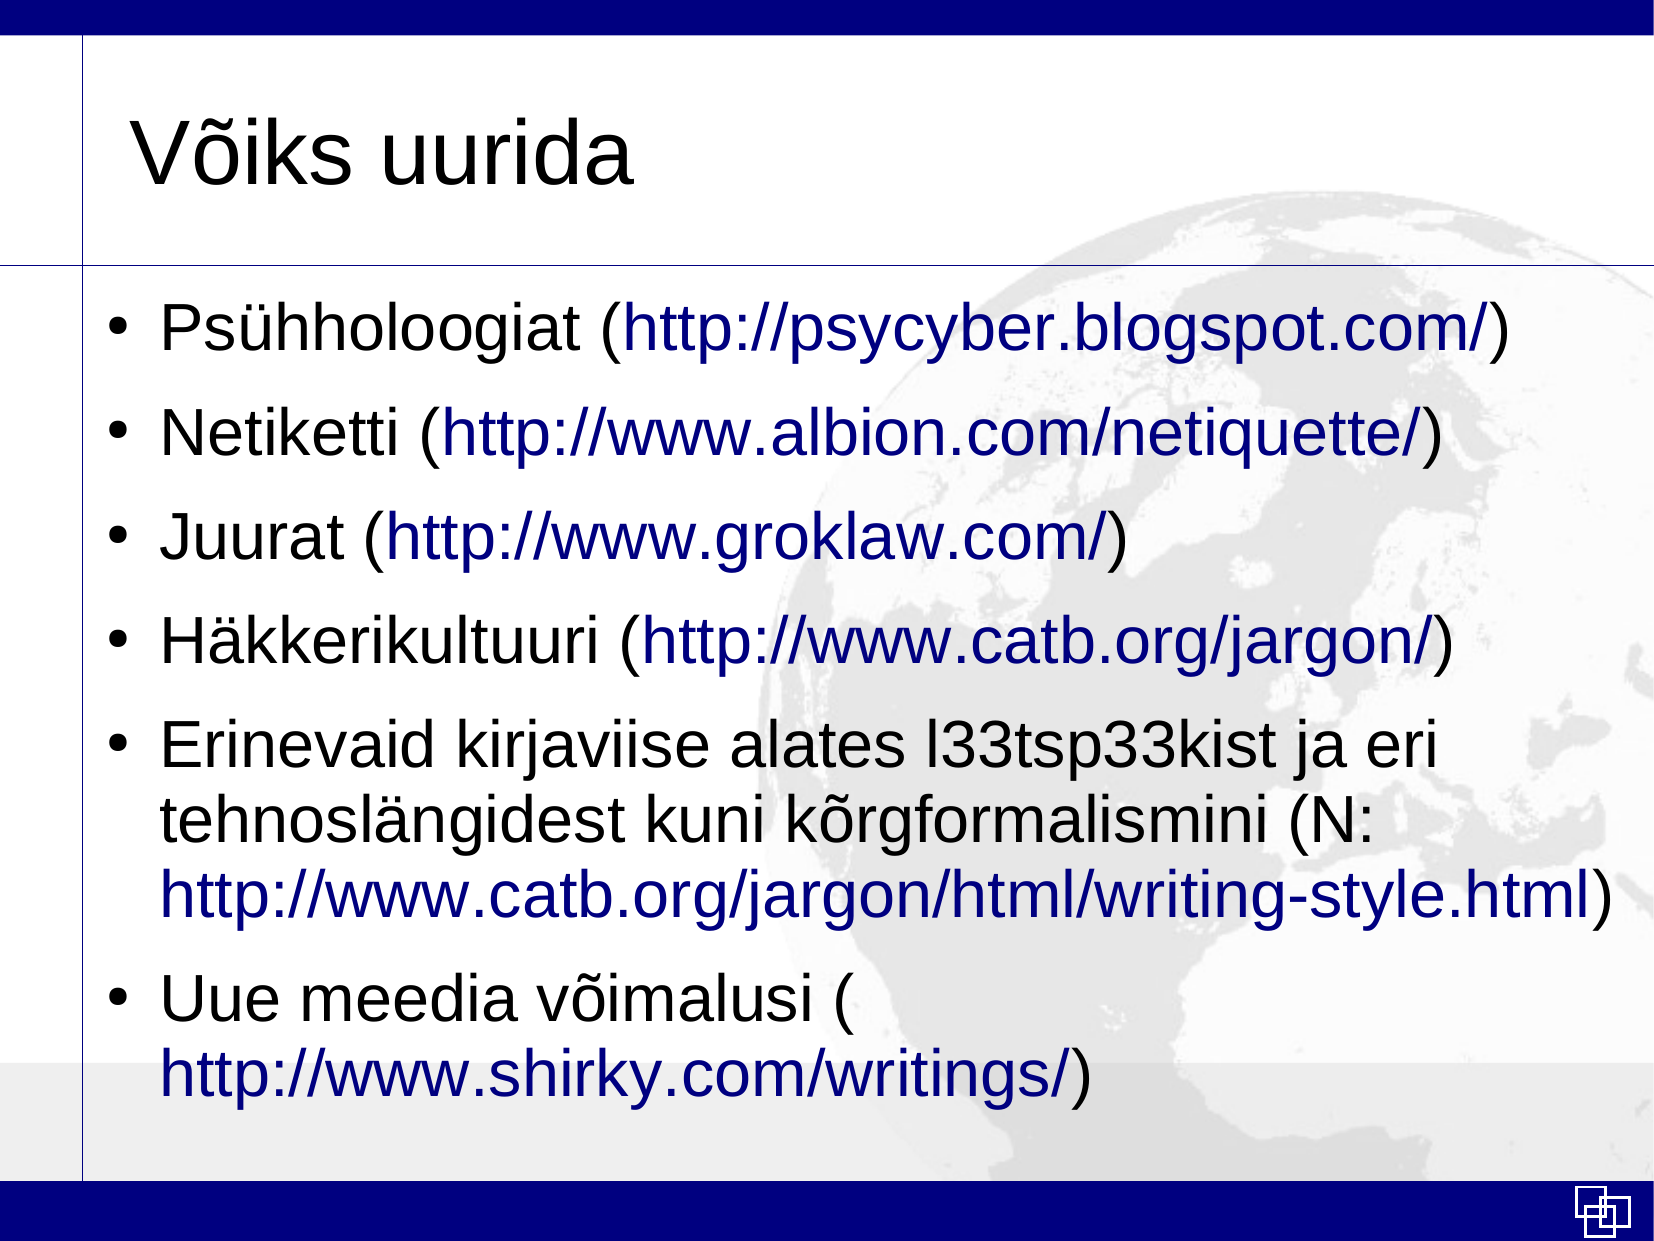

# Võiks uurida
Psühholoogiat (http://psycyber.blogspot.com/)
Netiketti (http://www.albion.com/netiquette/)
Juurat (http://www.groklaw.com/)
Häkkerikultuuri (http://www.catb.org/jargon/)
Erinevaid kirjaviise alates l33tsp33kist ja eri tehnoslängidest kuni kõrgformalismini (N: http://www.catb.org/jargon/html/writing-style.html)
Uue meedia võimalusi (http://www.shirky.com/writings/)